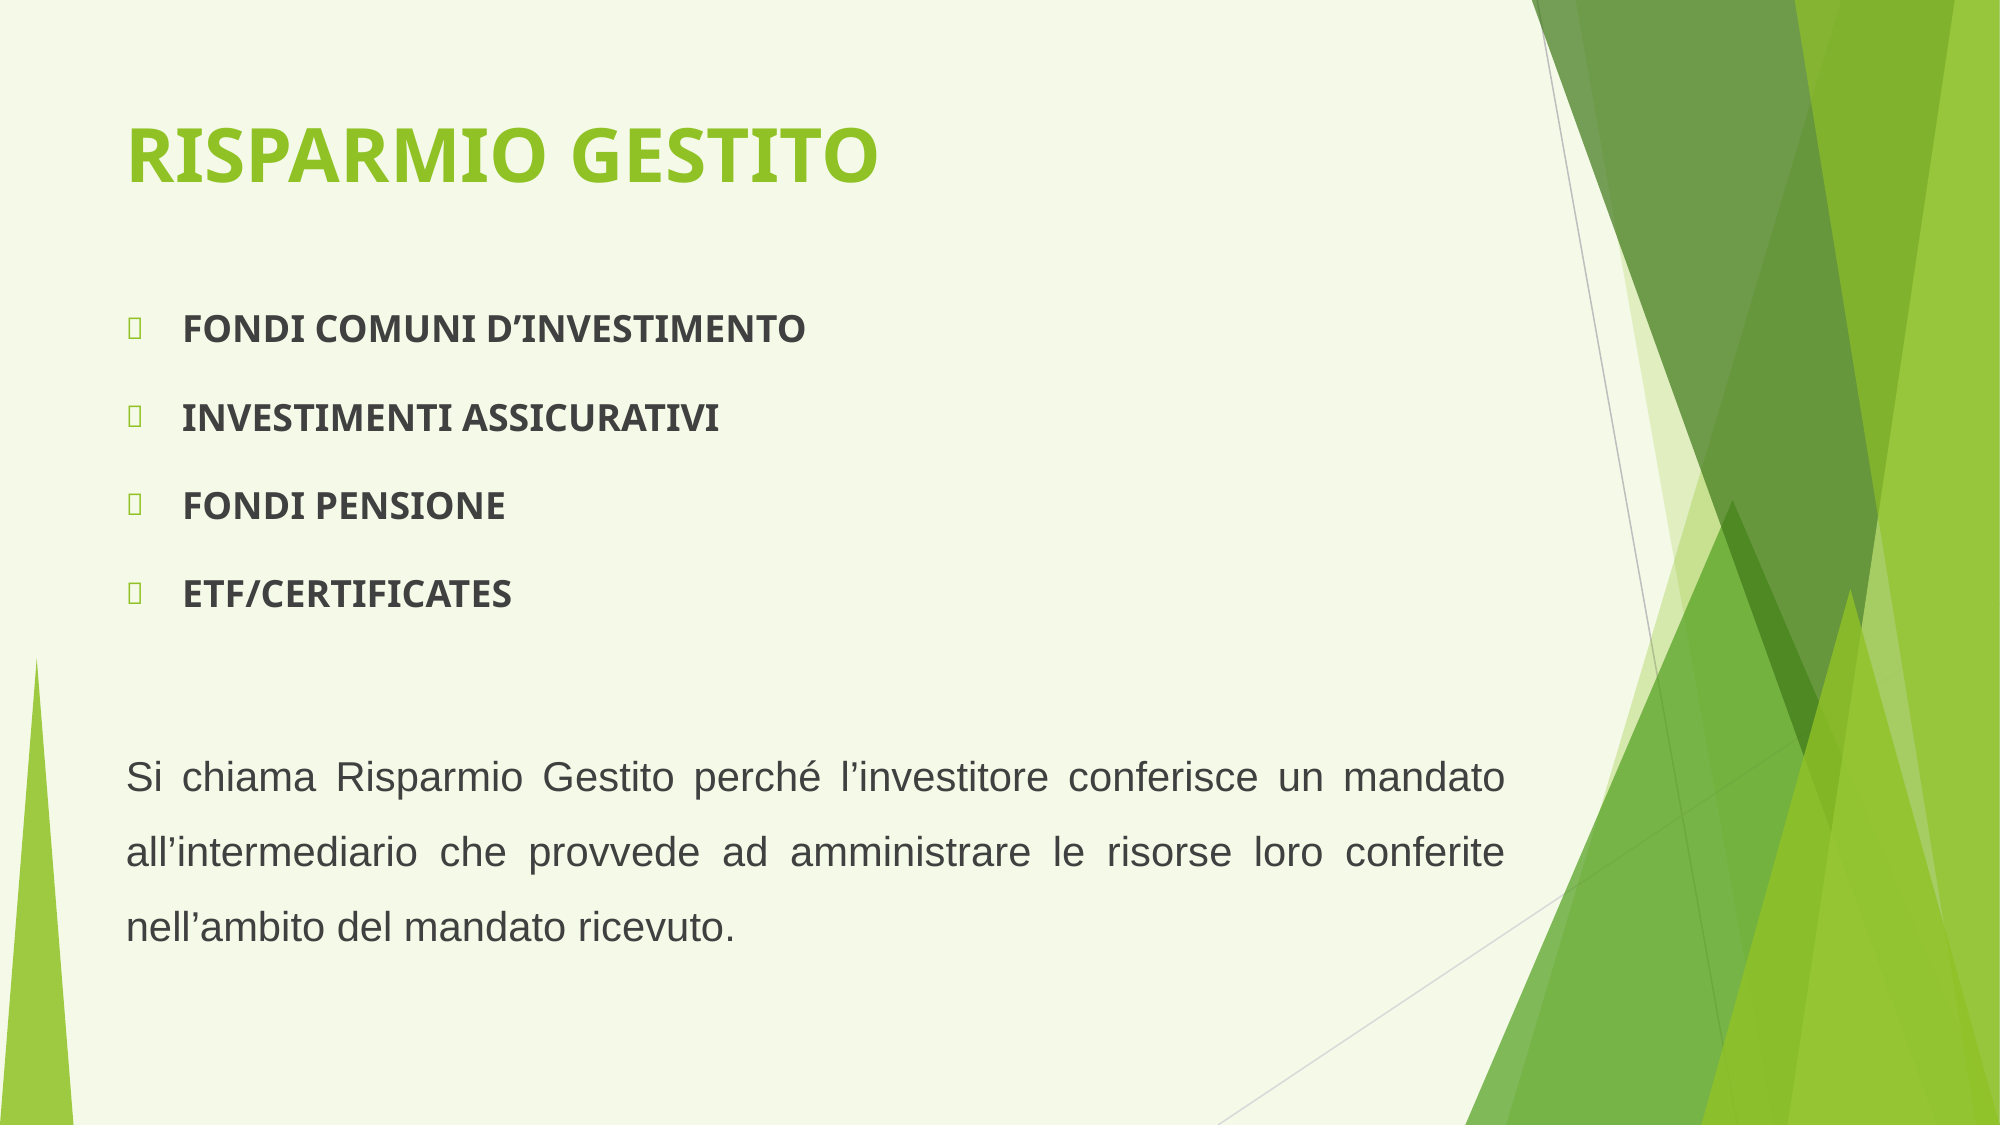

# RISPARMIO GESTITO
FONDI COMUNI D’INVESTIMENTO
INVESTIMENTI ASSICURATIVI
FONDI PENSIONE
ETF/CERTIFICATES
Si chiama Risparmio Gestito perché l’investitore conferisce un mandato all’intermediario che provvede ad amministrare le risorse loro conferite nell’ambito del mandato ricevuto.